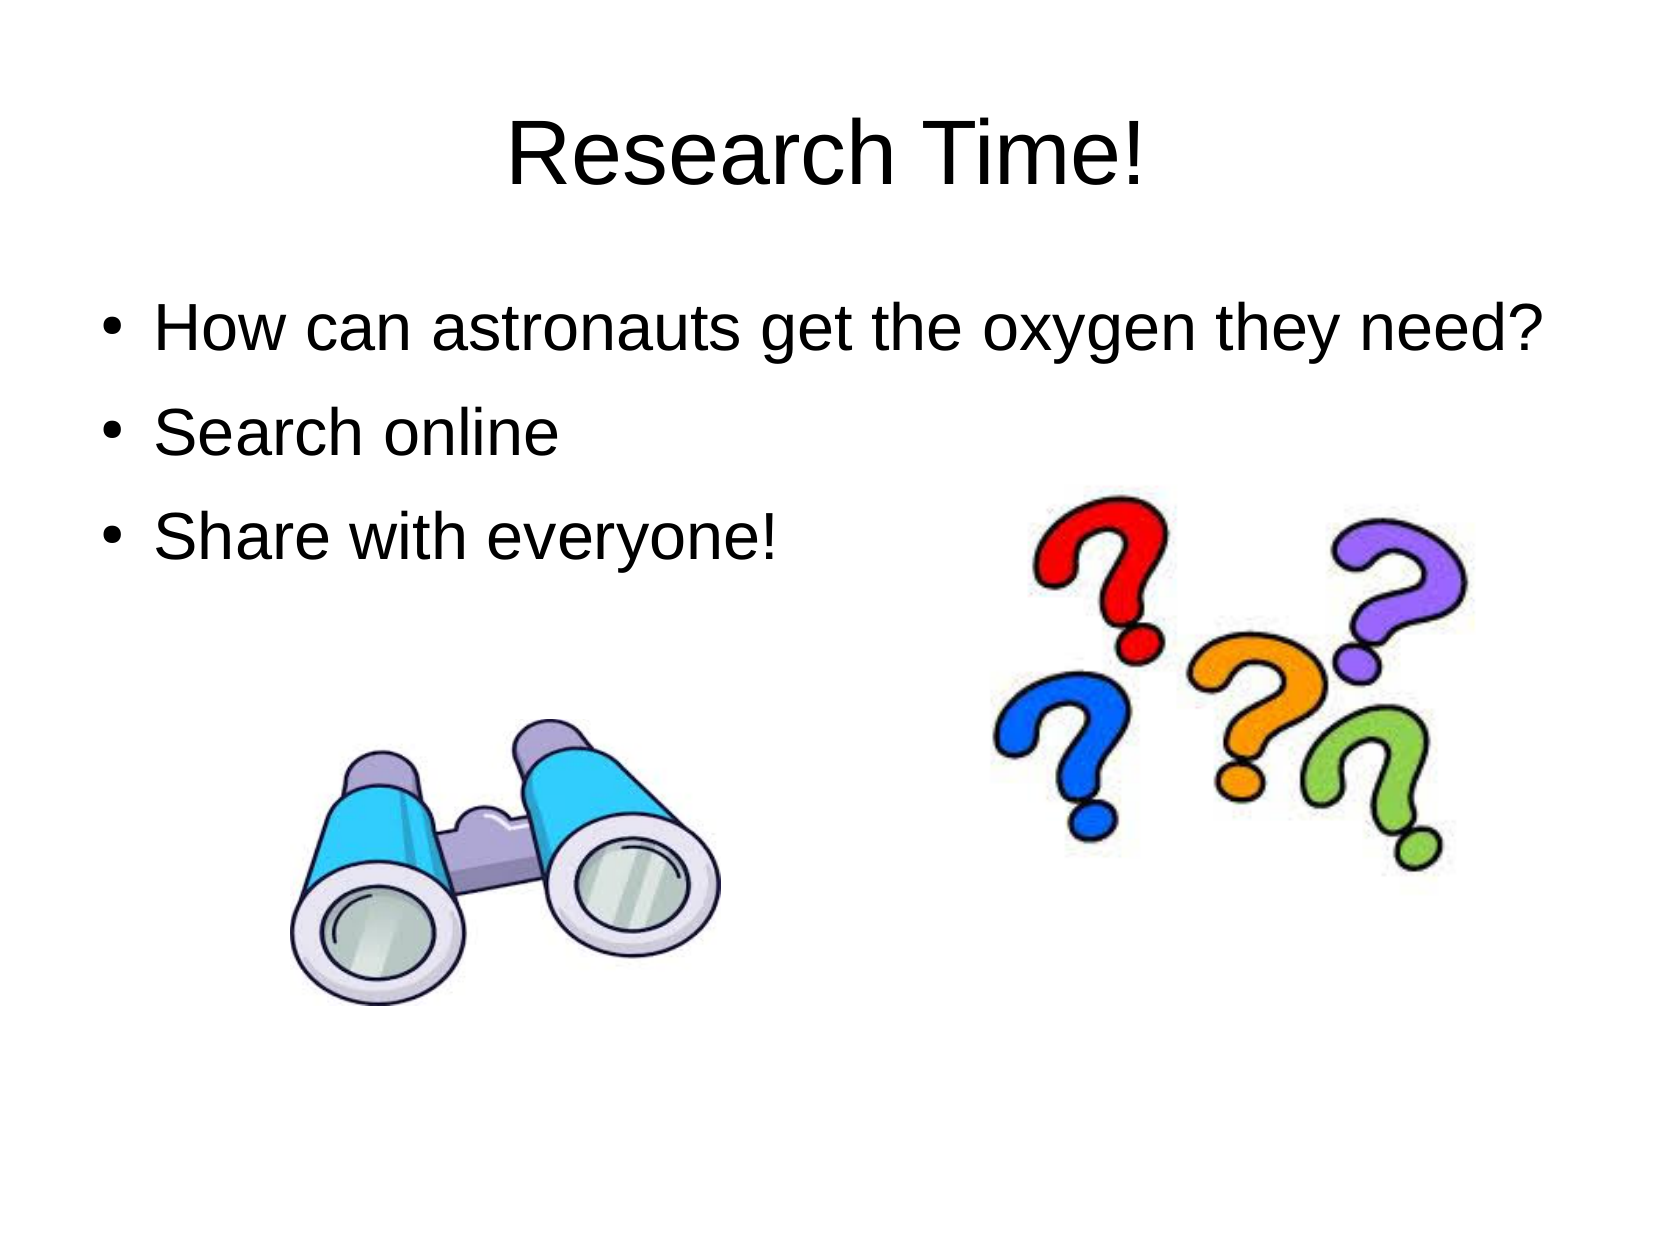

# Research Time!
How can astronauts get the oxygen they need?
Search online
Share with everyone!